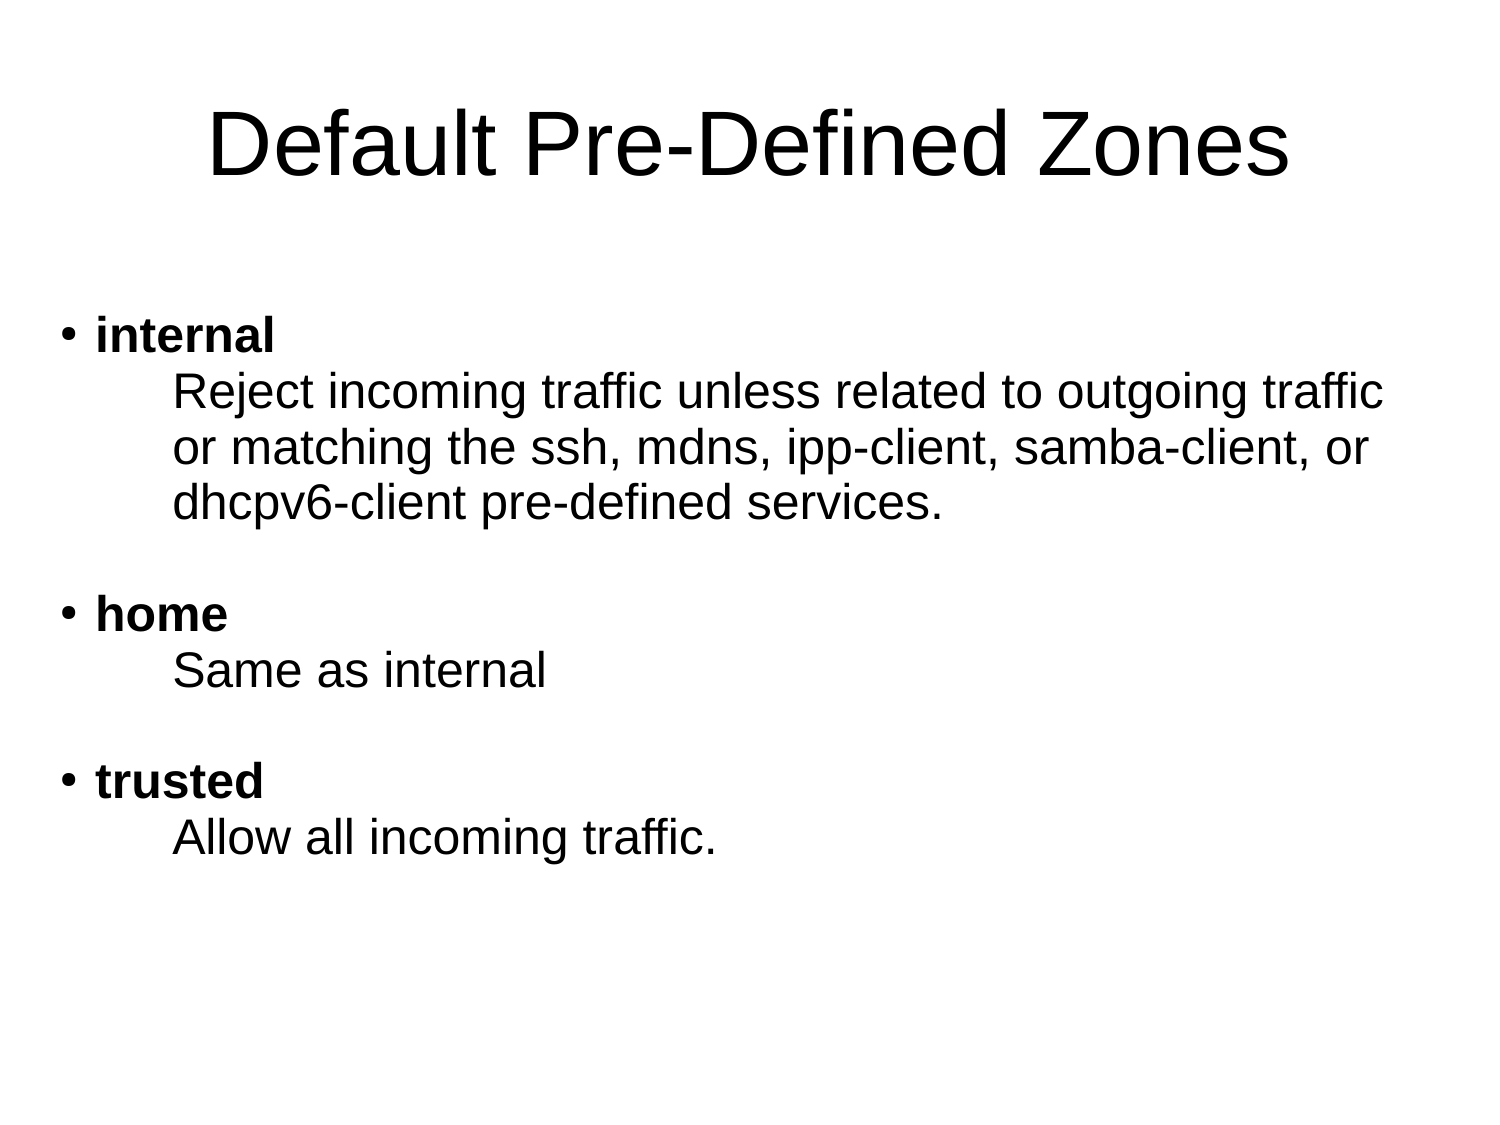

# Default Pre-Defined Zones
internal
Reject incoming traffic unless related to outgoing traffic or matching the ssh, mdns, ipp-client, samba-client, or dhcpv6-client pre-defined services.
home
Same as internal
trusted
Allow all incoming traffic.